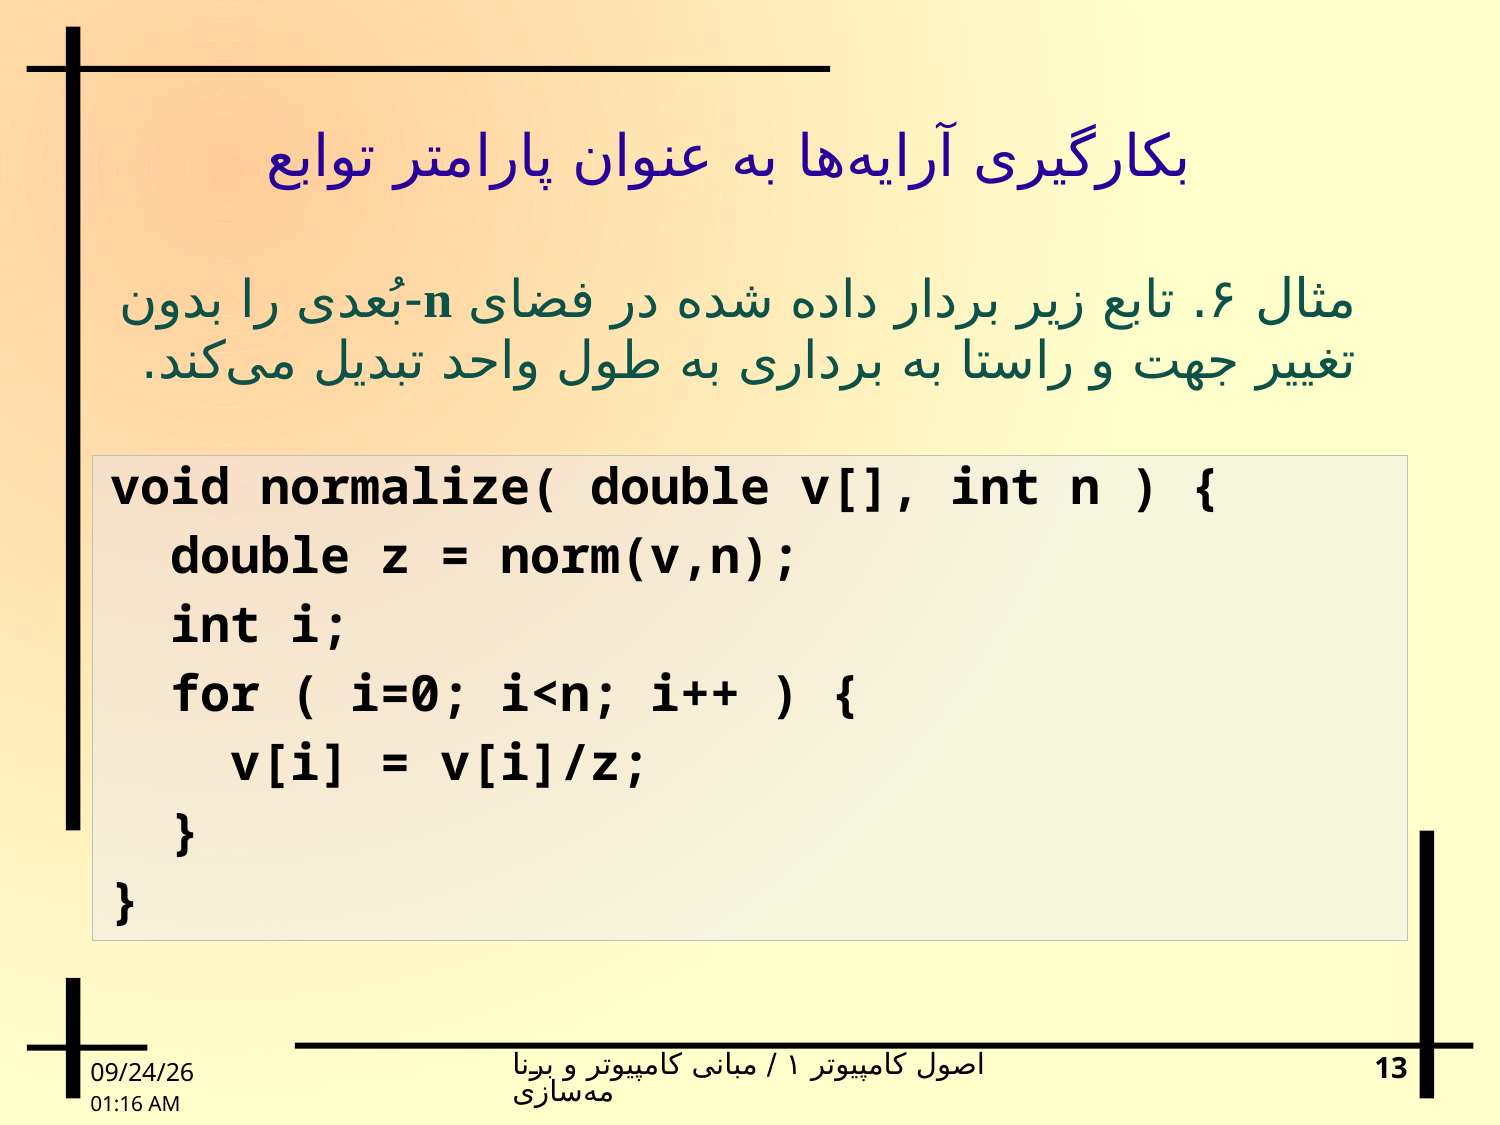

# بکارگیری آرایه‌ها به عنوان پارامتر توابع
مثال ۶. تابع زیر بردار داده شده در فضای n-بُعدی را بدون تغییر جهت و راستا به برداری به طول واحد تبدیل می‌کند.
void normalize( double v[], int n ) {
 double z = norm(v,n);
 int i;
 for ( i=0; i<n; i++ ) {
 v[i] = v[i]/z;
 }
}
اصول کامپیوتر ۱ / مبانی کامپیوتر و برنامه‌سازی
13